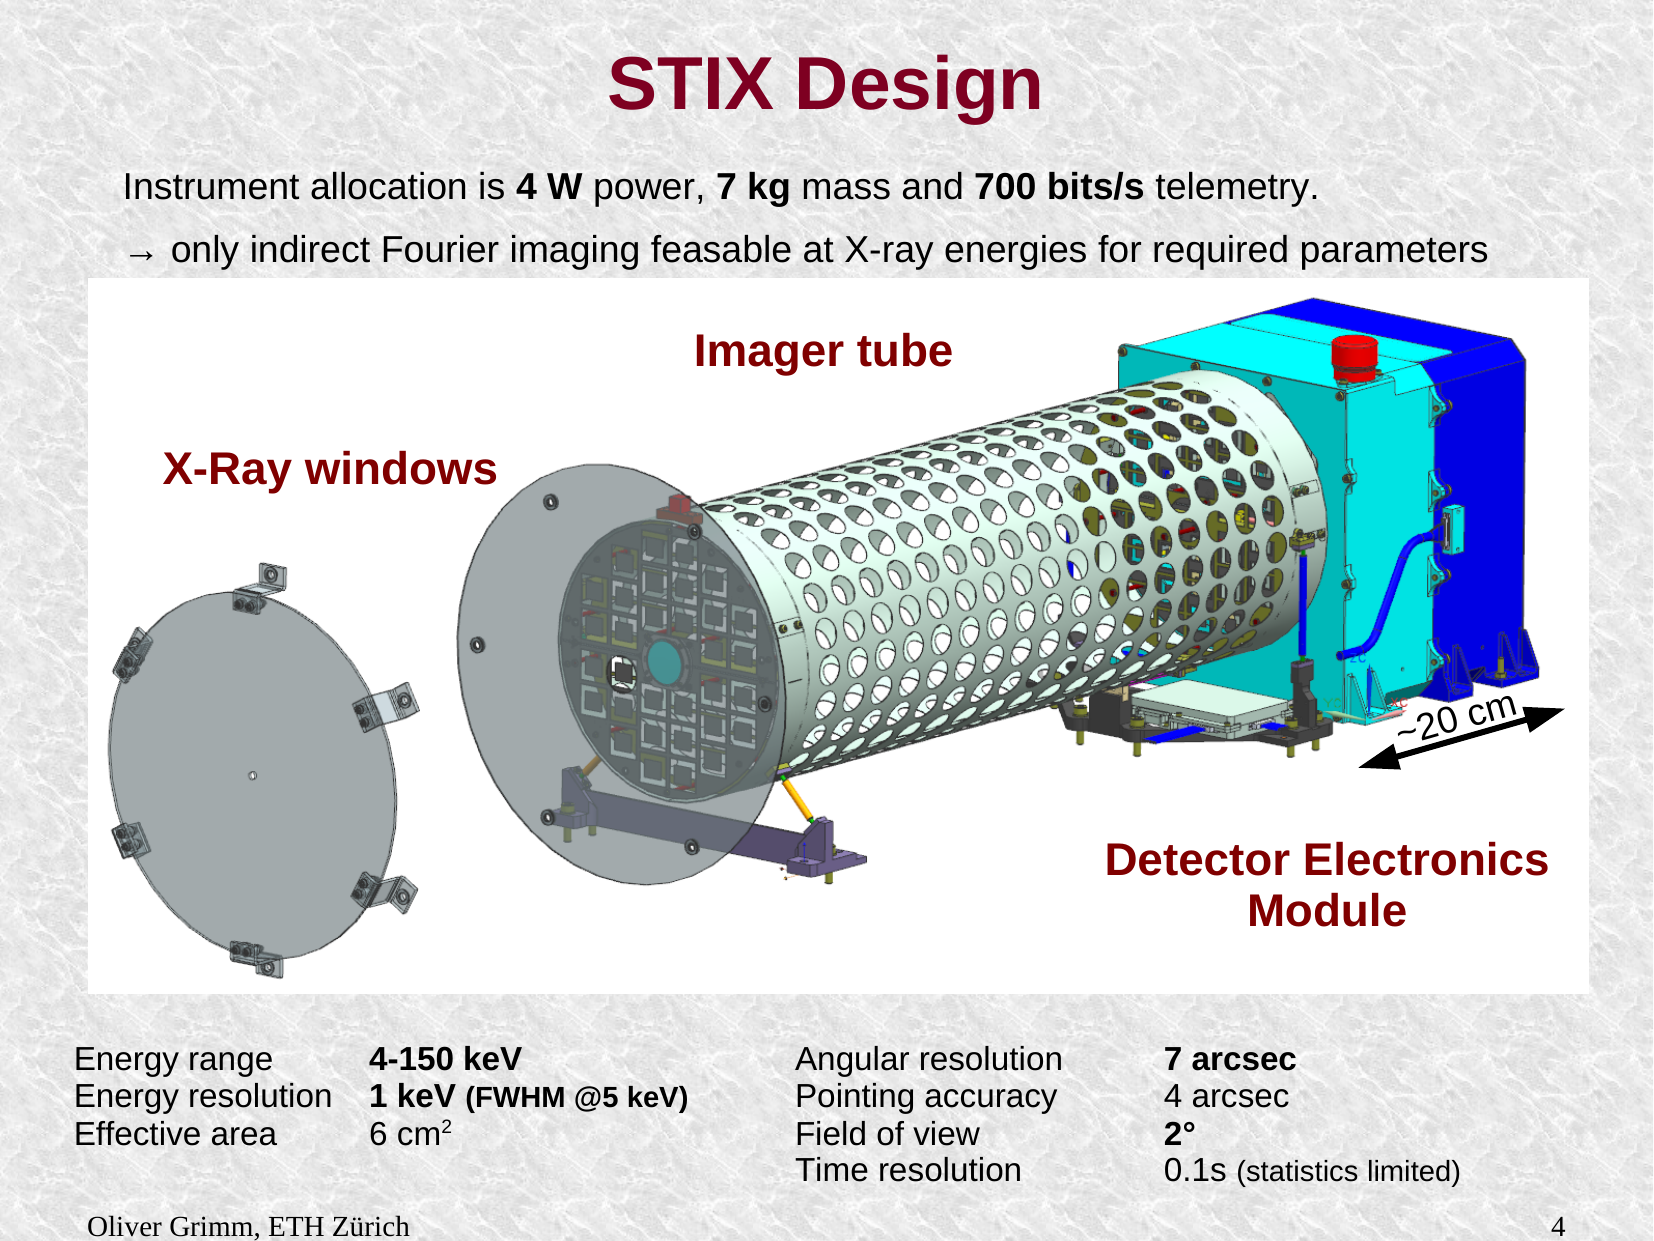

# STIX Design
Instrument allocation is 4 W power, 7 kg mass and 700 bits/s telemetry.
→ only indirect Fourier imaging feasable at X-ray energies for required parameters
Imager tube
X-Ray windows
~20 cm
Detector Electronics
Module
Energy range		4-150 keV
Energy resolution	1 keV (FWHM @5 keV)
Effective area		6 cm2
Angular resolution		7 arcsec
Pointing accuracy		4 arcsec
Field of view			2°
Time resolution		0.1s (statistics limited)
Oliver Grimm, ETH Zürich
4